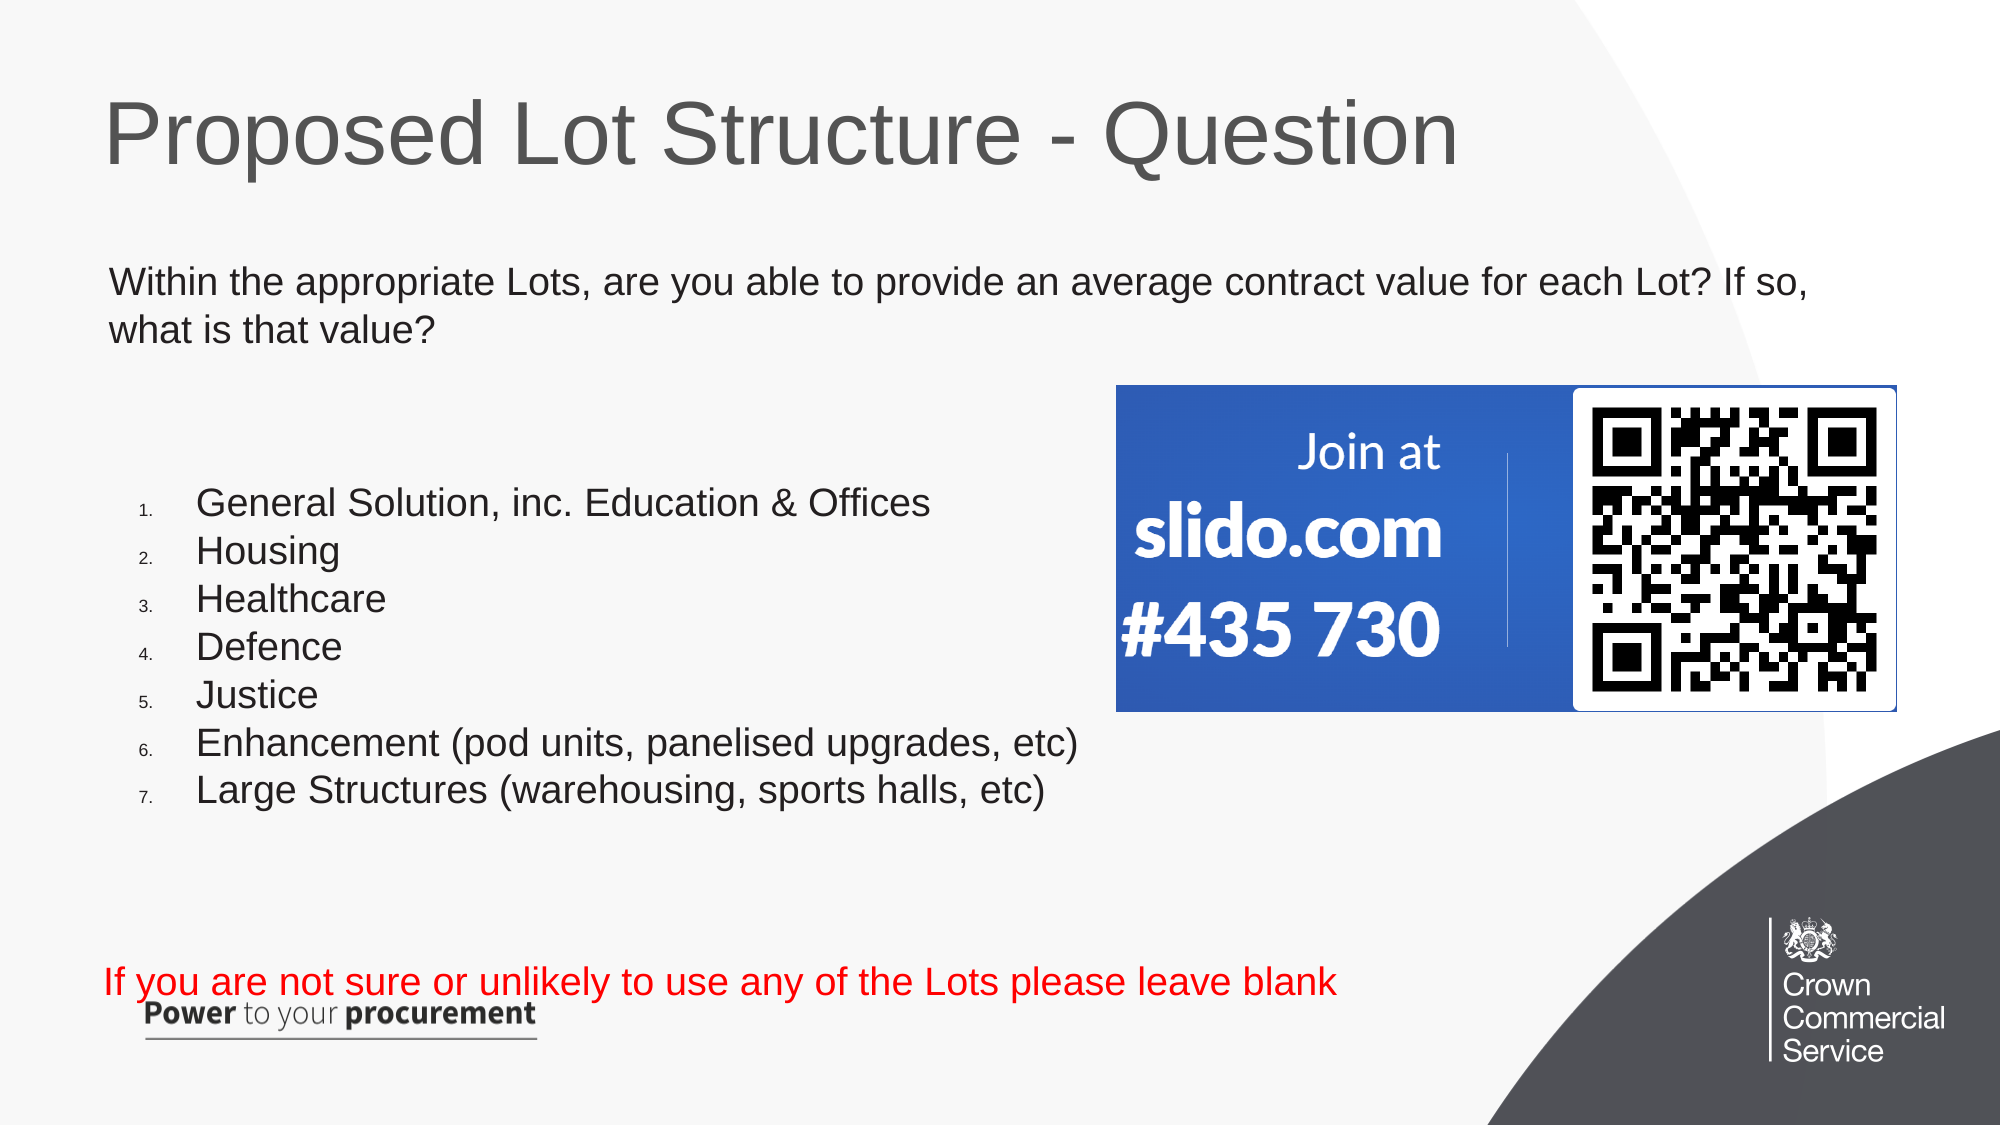

# Proposed Lot Structure - Question
Within the appropriate Lots, are you able to provide an average contract value for each Lot? If so, what is that value?
General Solution, inc. Education & Offices
Housing
Healthcare
Defence
Justice
Enhancement (pod units, panelised upgrades, etc)
Large Structures (warehousing, sports halls, etc)
If you are not sure or unlikely to use any of the Lots please leave blank